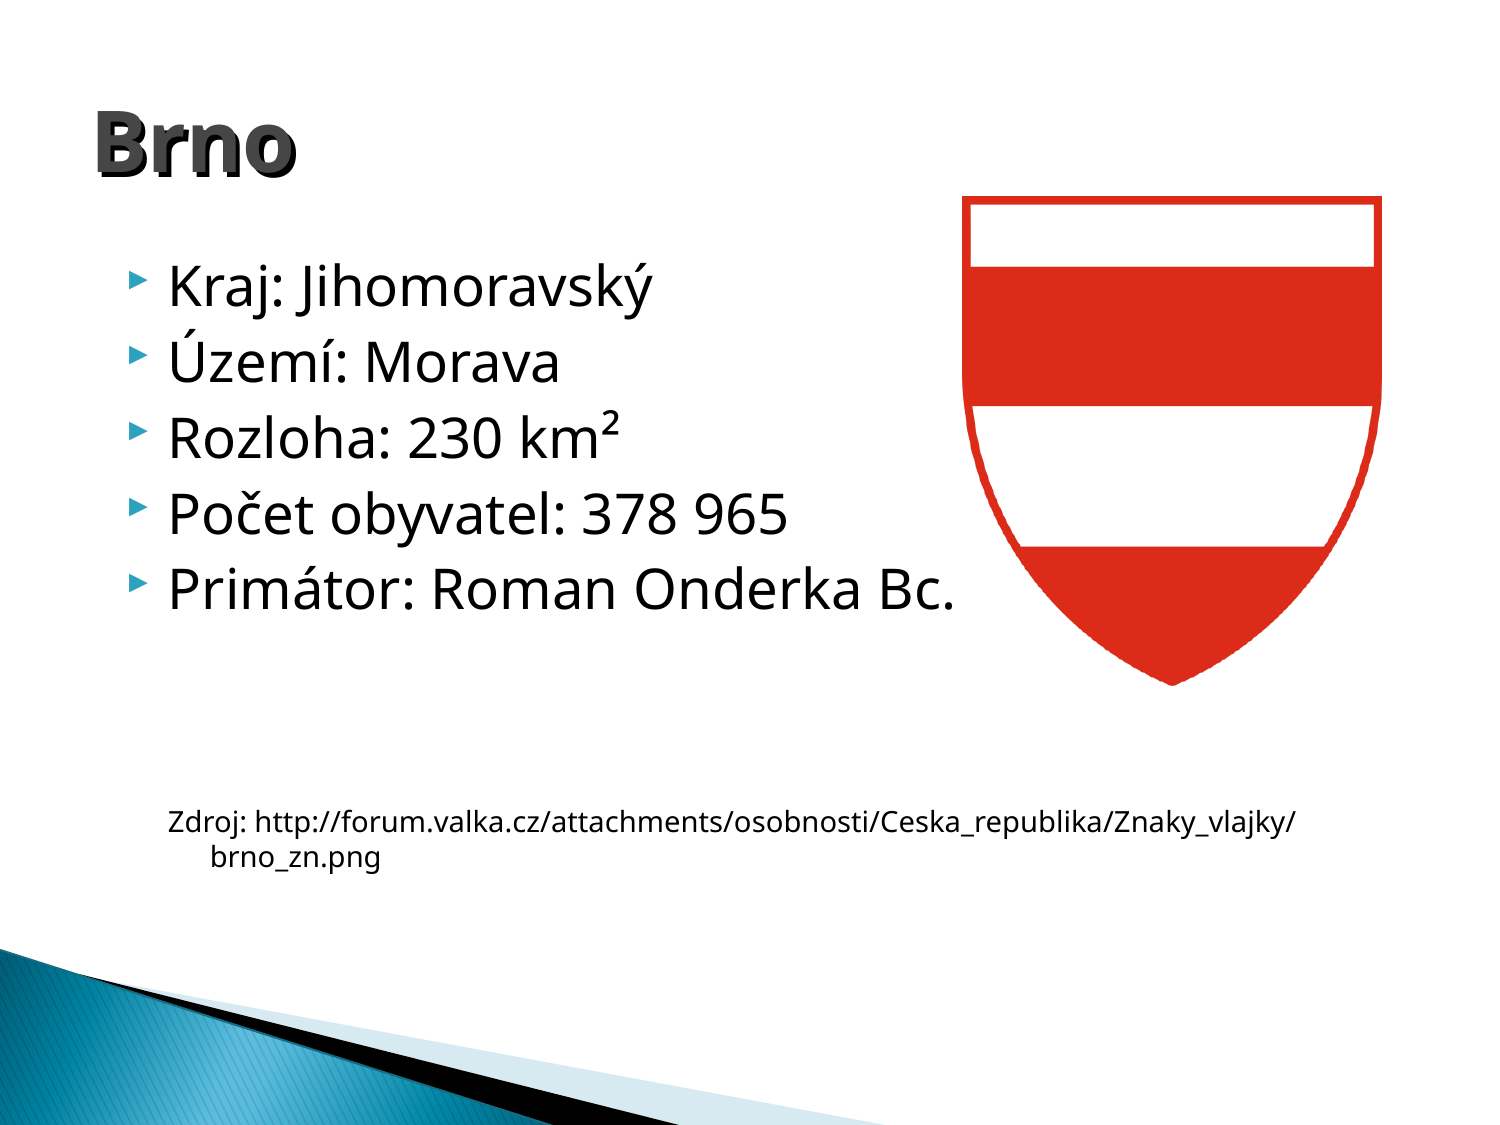

Brno
# Kraj: Jihomoravský
Území: Morava
Rozloha: 230 km²
Počet obyvatel: 378 965
Primátor: Roman Onderka Bc.
Zdroj: http://forum.valka.cz/attachments/osobnosti/Ceska_republika/Znaky_vlajky/brno_zn.png